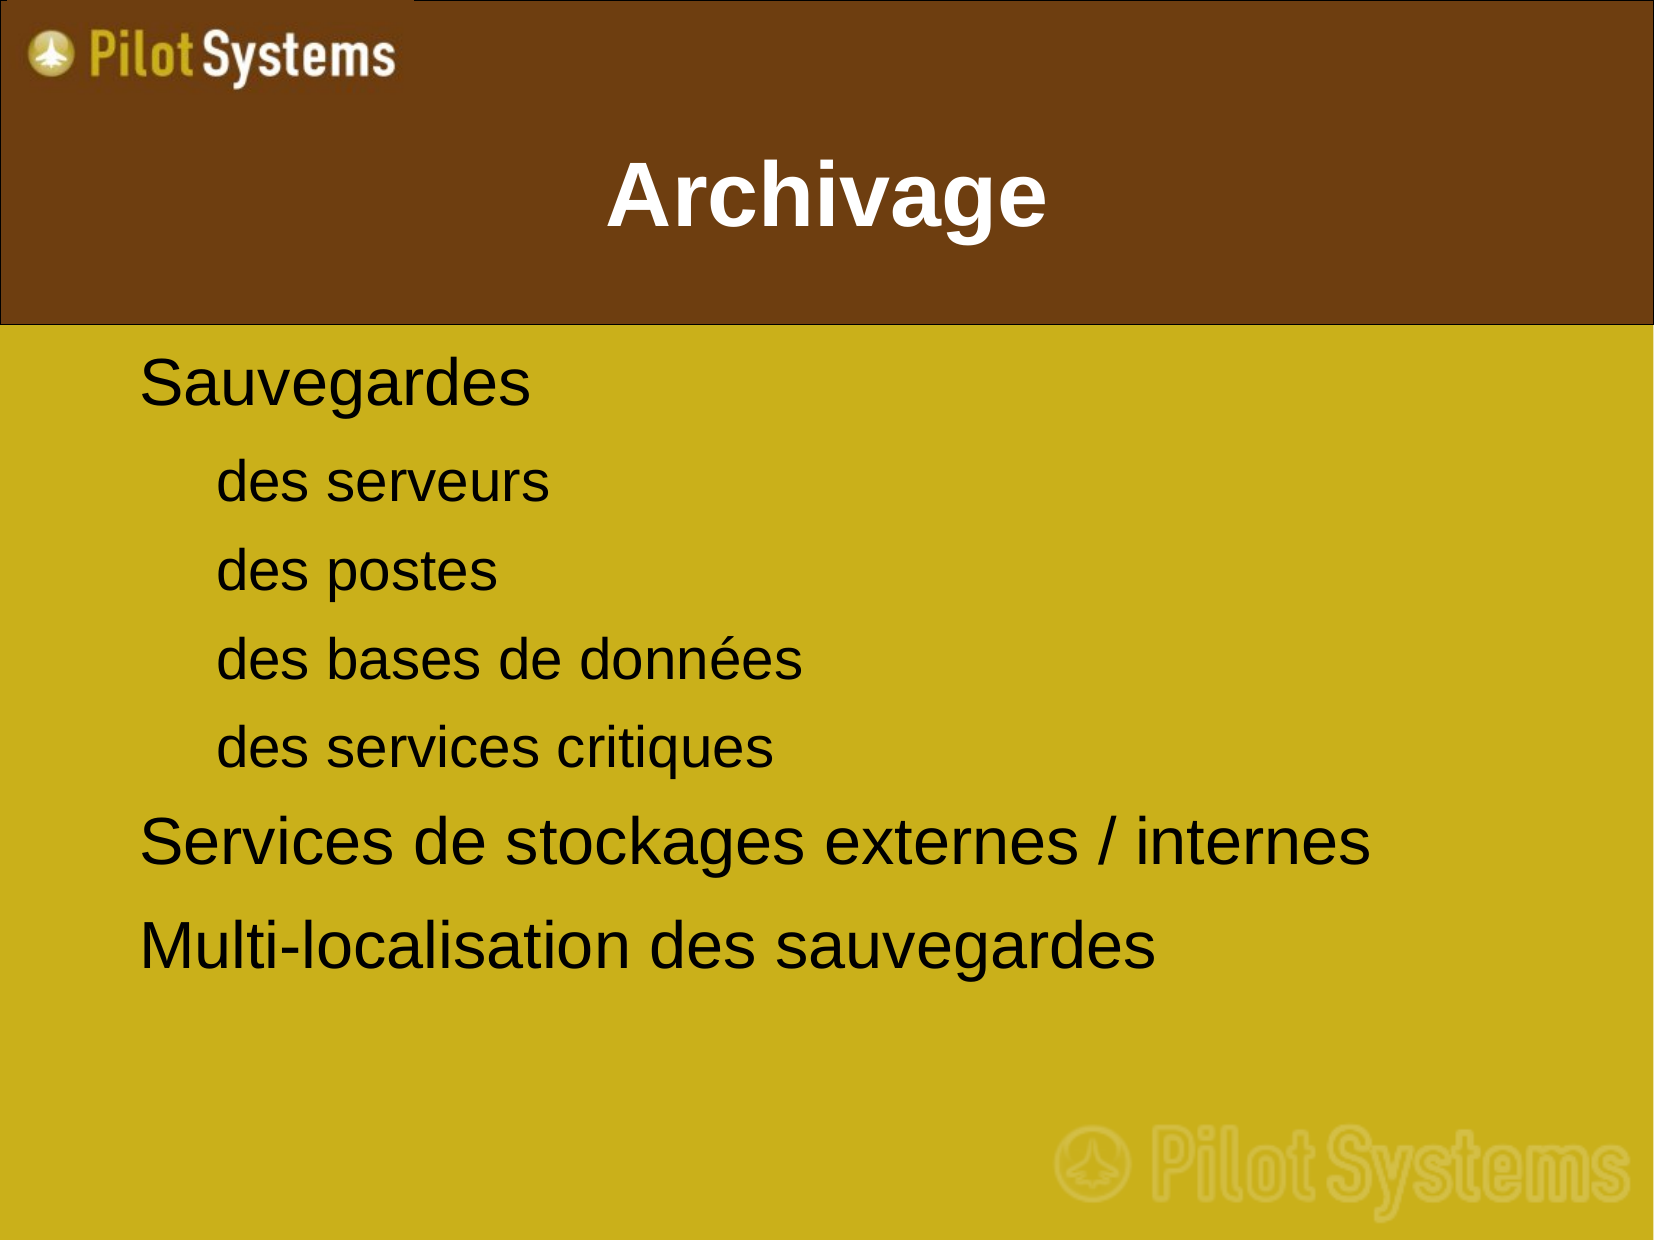

# Archivage
Sauvegardes
des serveurs
des postes
des bases de données
des services critiques
Services de stockages externes / internes
Multi-localisation des sauvegardes